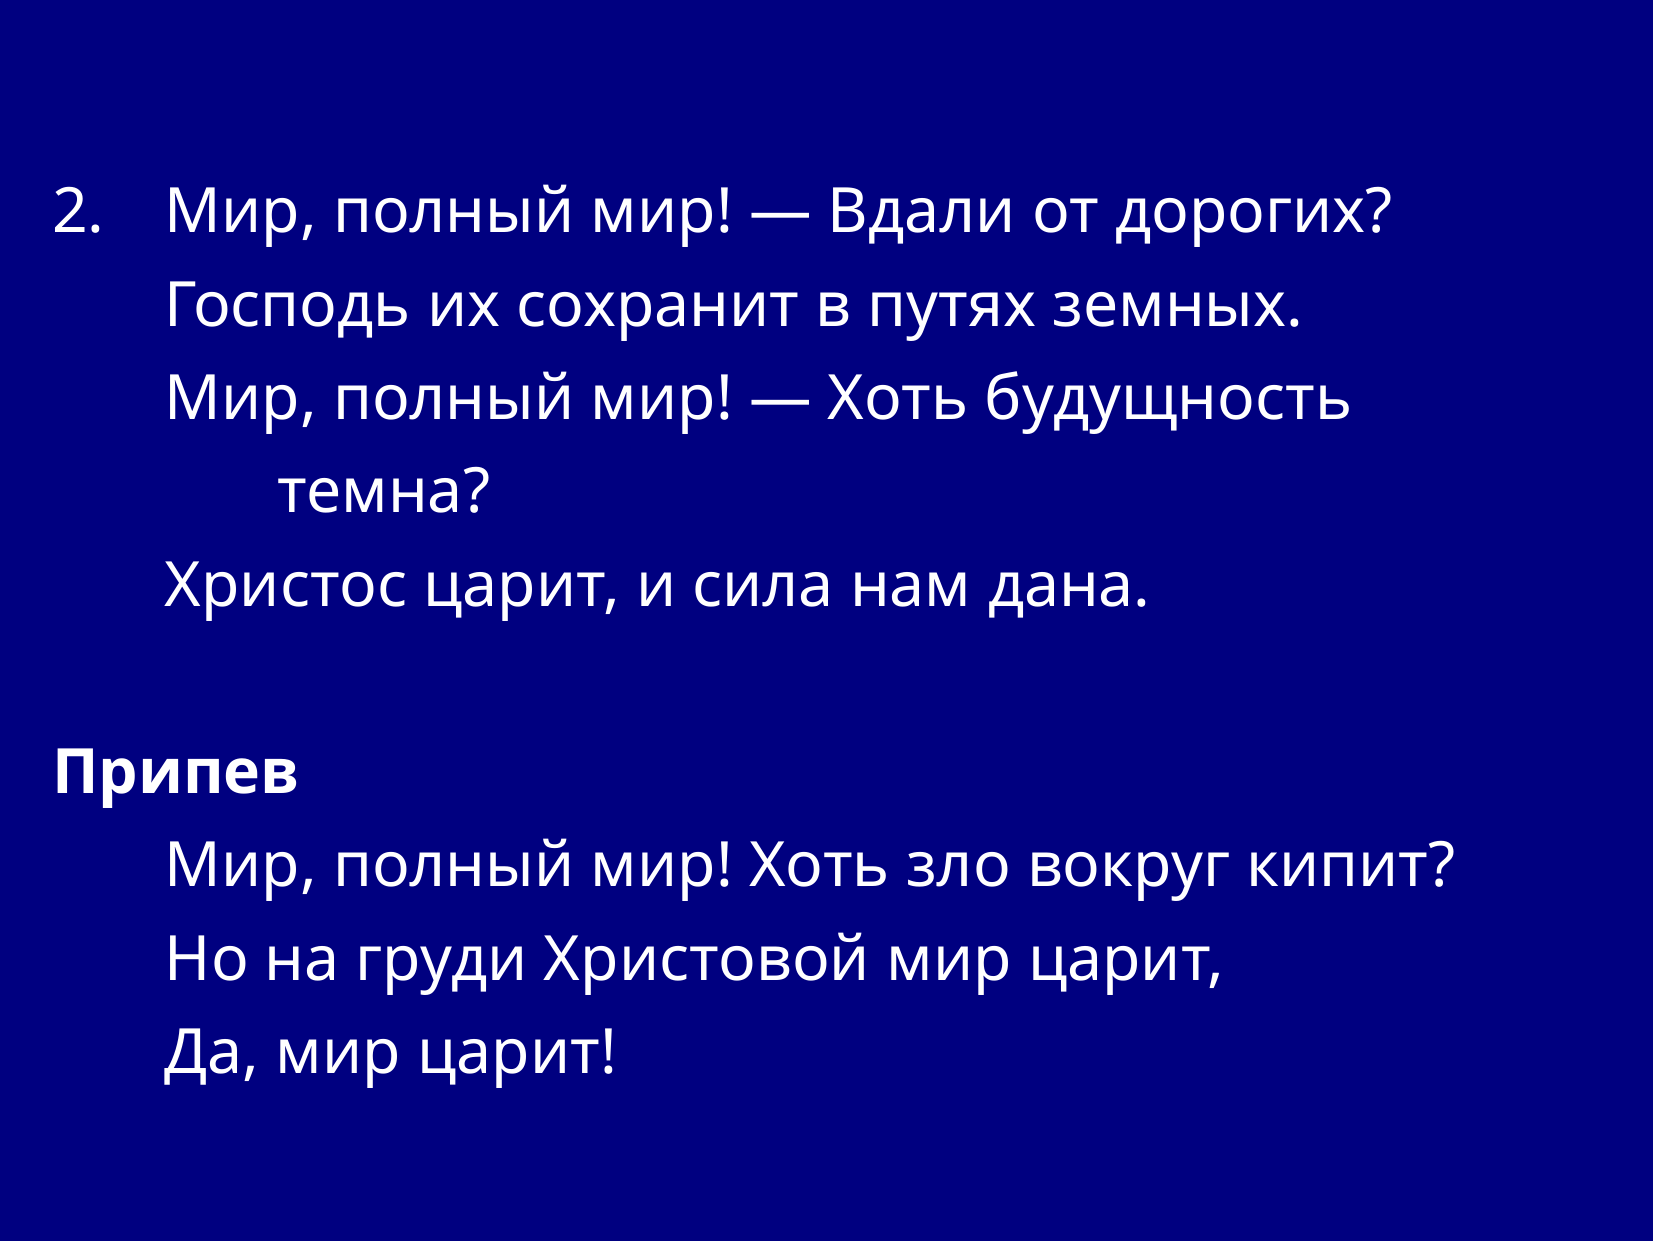

2.	Мир, полный мир! — Вдали от дорогих?
	Господь их сохранит в путях земных.
	Мир, полный мир! — Хоть будущность
		темна?
	Христос царит, и сила нам дана.
Припев
	Мир, полный мир! Хоть зло вокруг кипит?
	Но на груди Христовой мир царит,
	Да, мир царит!